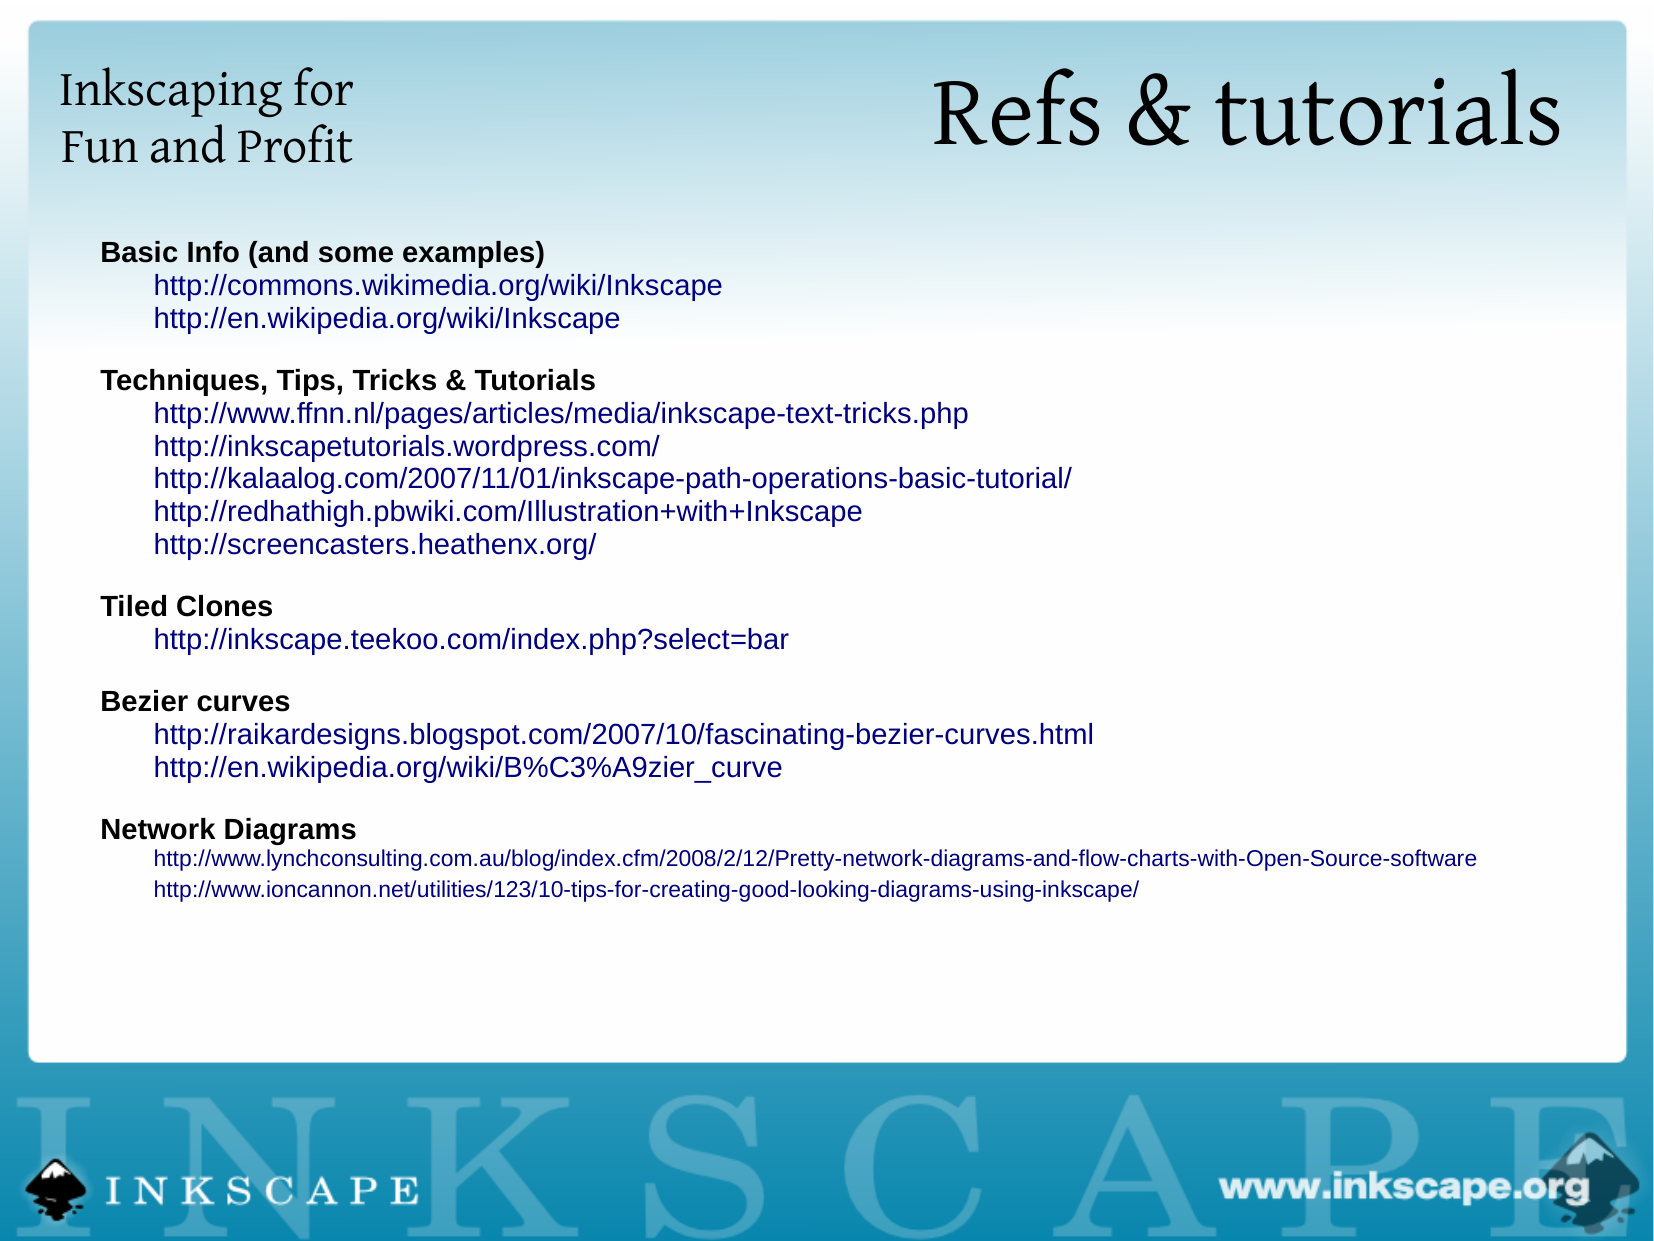

# Refs & tutorials
Inkscaping for
Fun and Profit
Basic Info (and some examples)
http://commons.wikimedia.org/wiki/Inkscape
http://en.wikipedia.org/wiki/Inkscape
Techniques, Tips, Tricks & Tutorials
http://www.ffnn.nl/pages/articles/media/inkscape-text-tricks.php
http://inkscapetutorials.wordpress.com/
http://kalaalog.com/2007/11/01/inkscape-path-operations-basic-tutorial/
http://redhathigh.pbwiki.com/Illustration+with+Inkscape
http://screencasters.heathenx.org/
Tiled Clones
http://inkscape.teekoo.com/index.php?select=bar
Bezier curves
http://raikardesigns.blogspot.com/2007/10/fascinating-bezier-curves.html
http://en.wikipedia.org/wiki/B%C3%A9zier_curve
Network Diagrams
http://www.lynchconsulting.com.au/blog/index.cfm/2008/2/12/Pretty-network-diagrams-and-flow-charts-with-Open-Source-softwarehttp://www.ioncannon.net/utilities/123/10-tips-for-creating-good-looking-diagrams-using-inkscape/